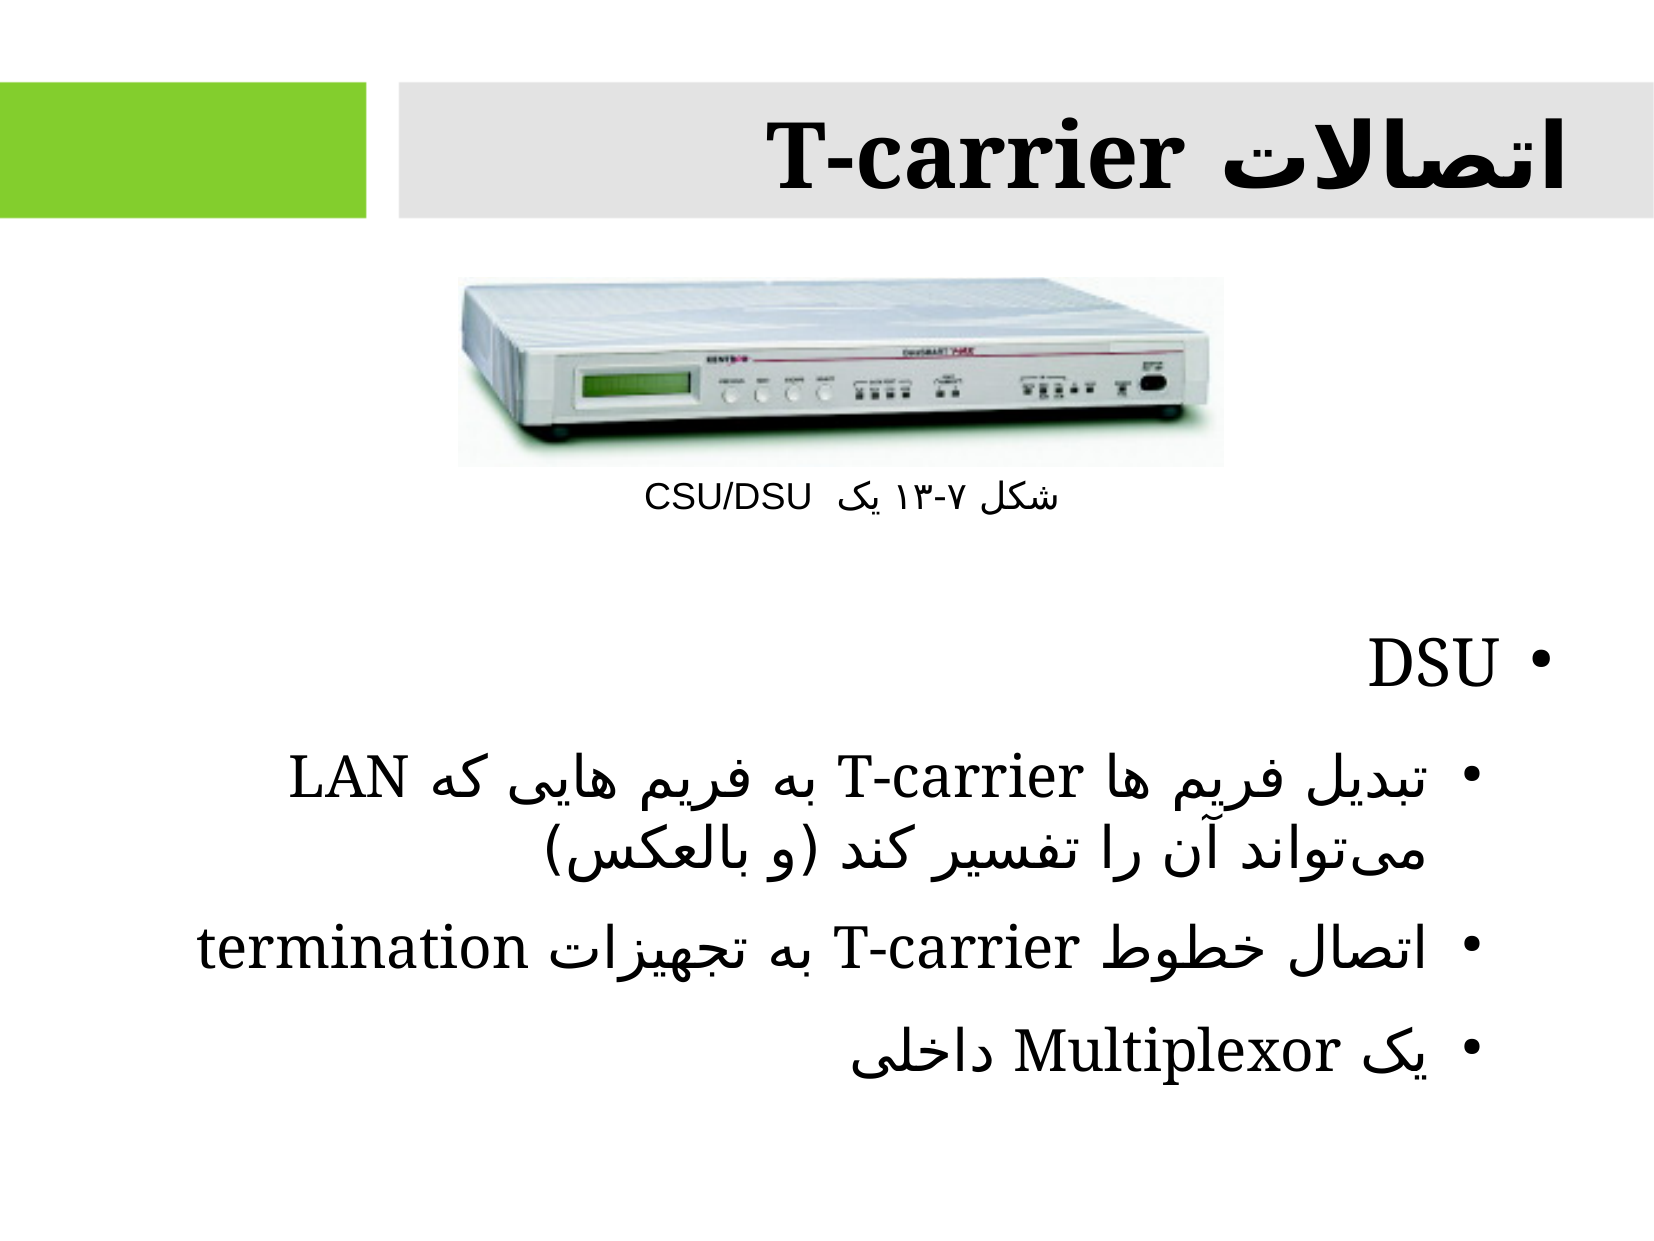

# اتصالات T-carrier
شکل ۷-۱۳ یک CSU/DSU
DSU
تبدیل فریم ها T-carrier به فریم هایی که LAN می‌تواند آن را تفسیر کند (و بالعکس)
اتصال خطوط T-carrier به تجهیزات termination
یک Multiplexor داخلی